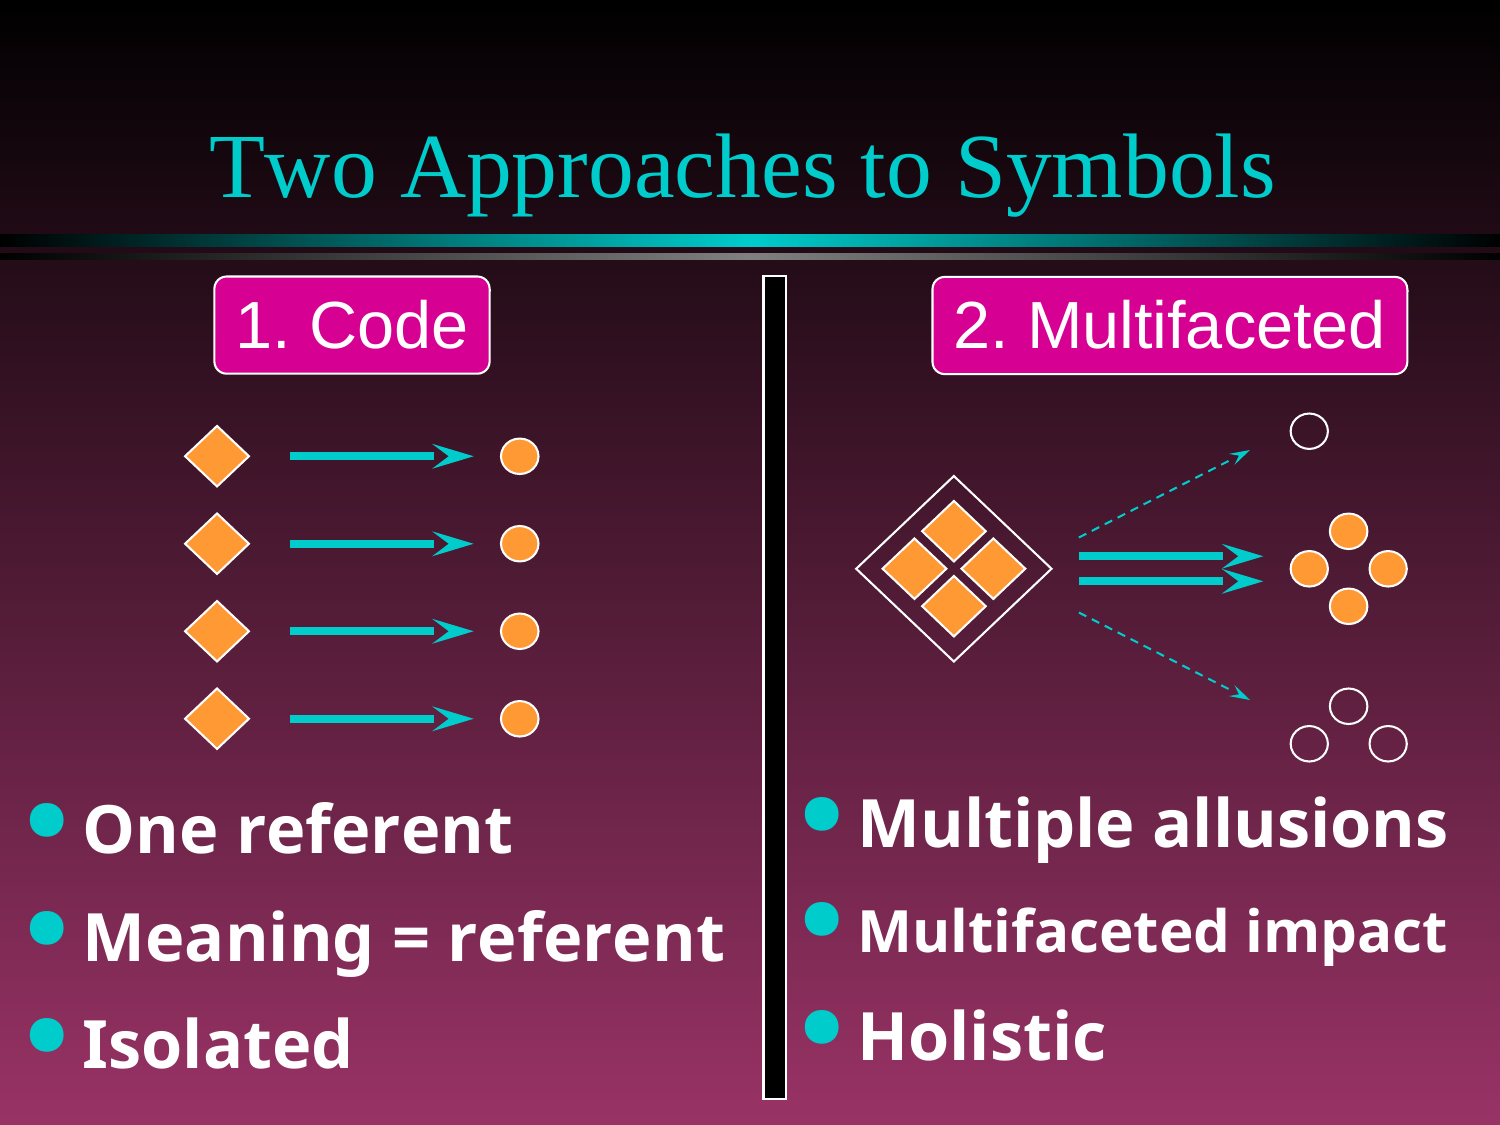

# Two Approaches to Symbols
1. Code
2. Multifaceted
 Multiple allusions
 Multifaceted impact
 Holistic
 One referent
 Meaning = referent
 Isolated